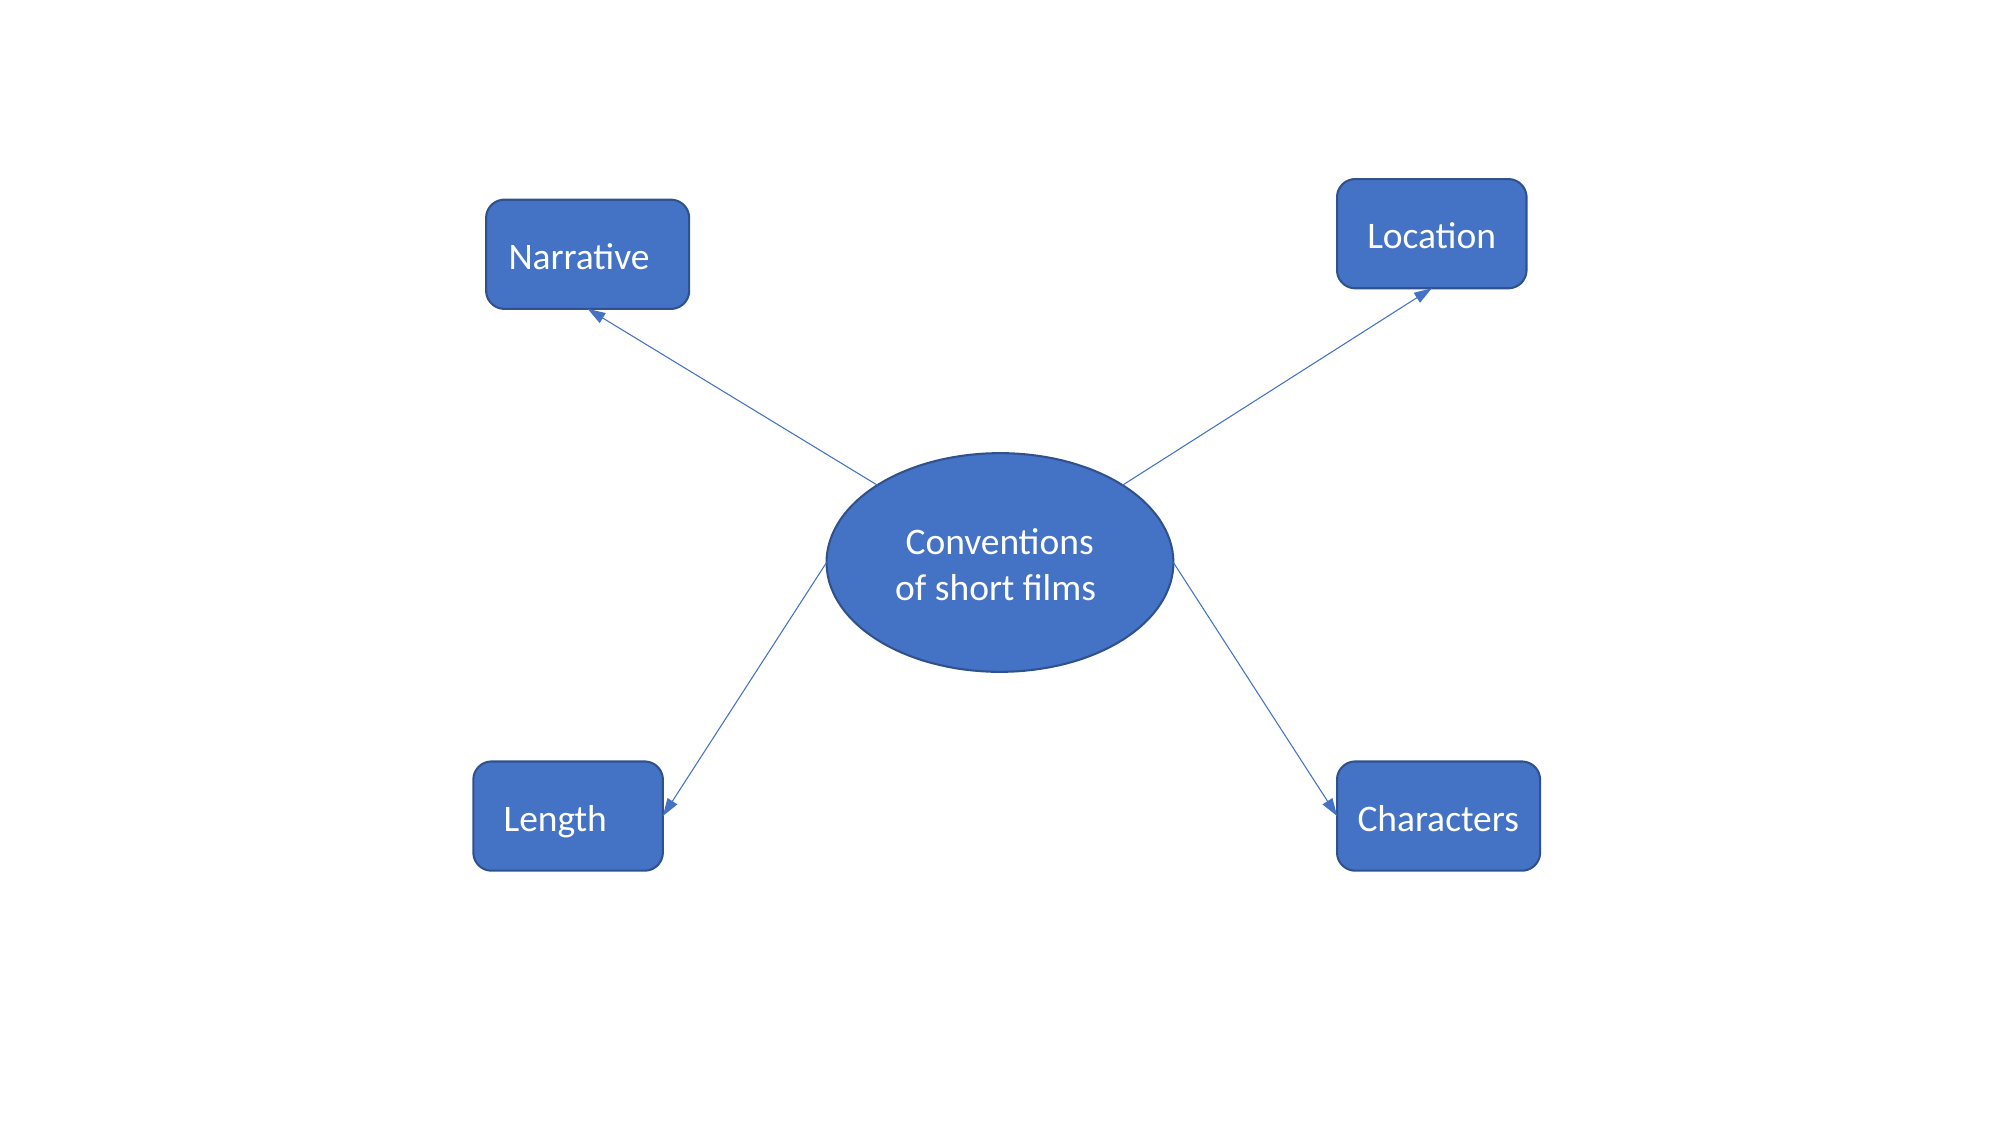

Location
Narrative
Conventions of short films
Length
Characters